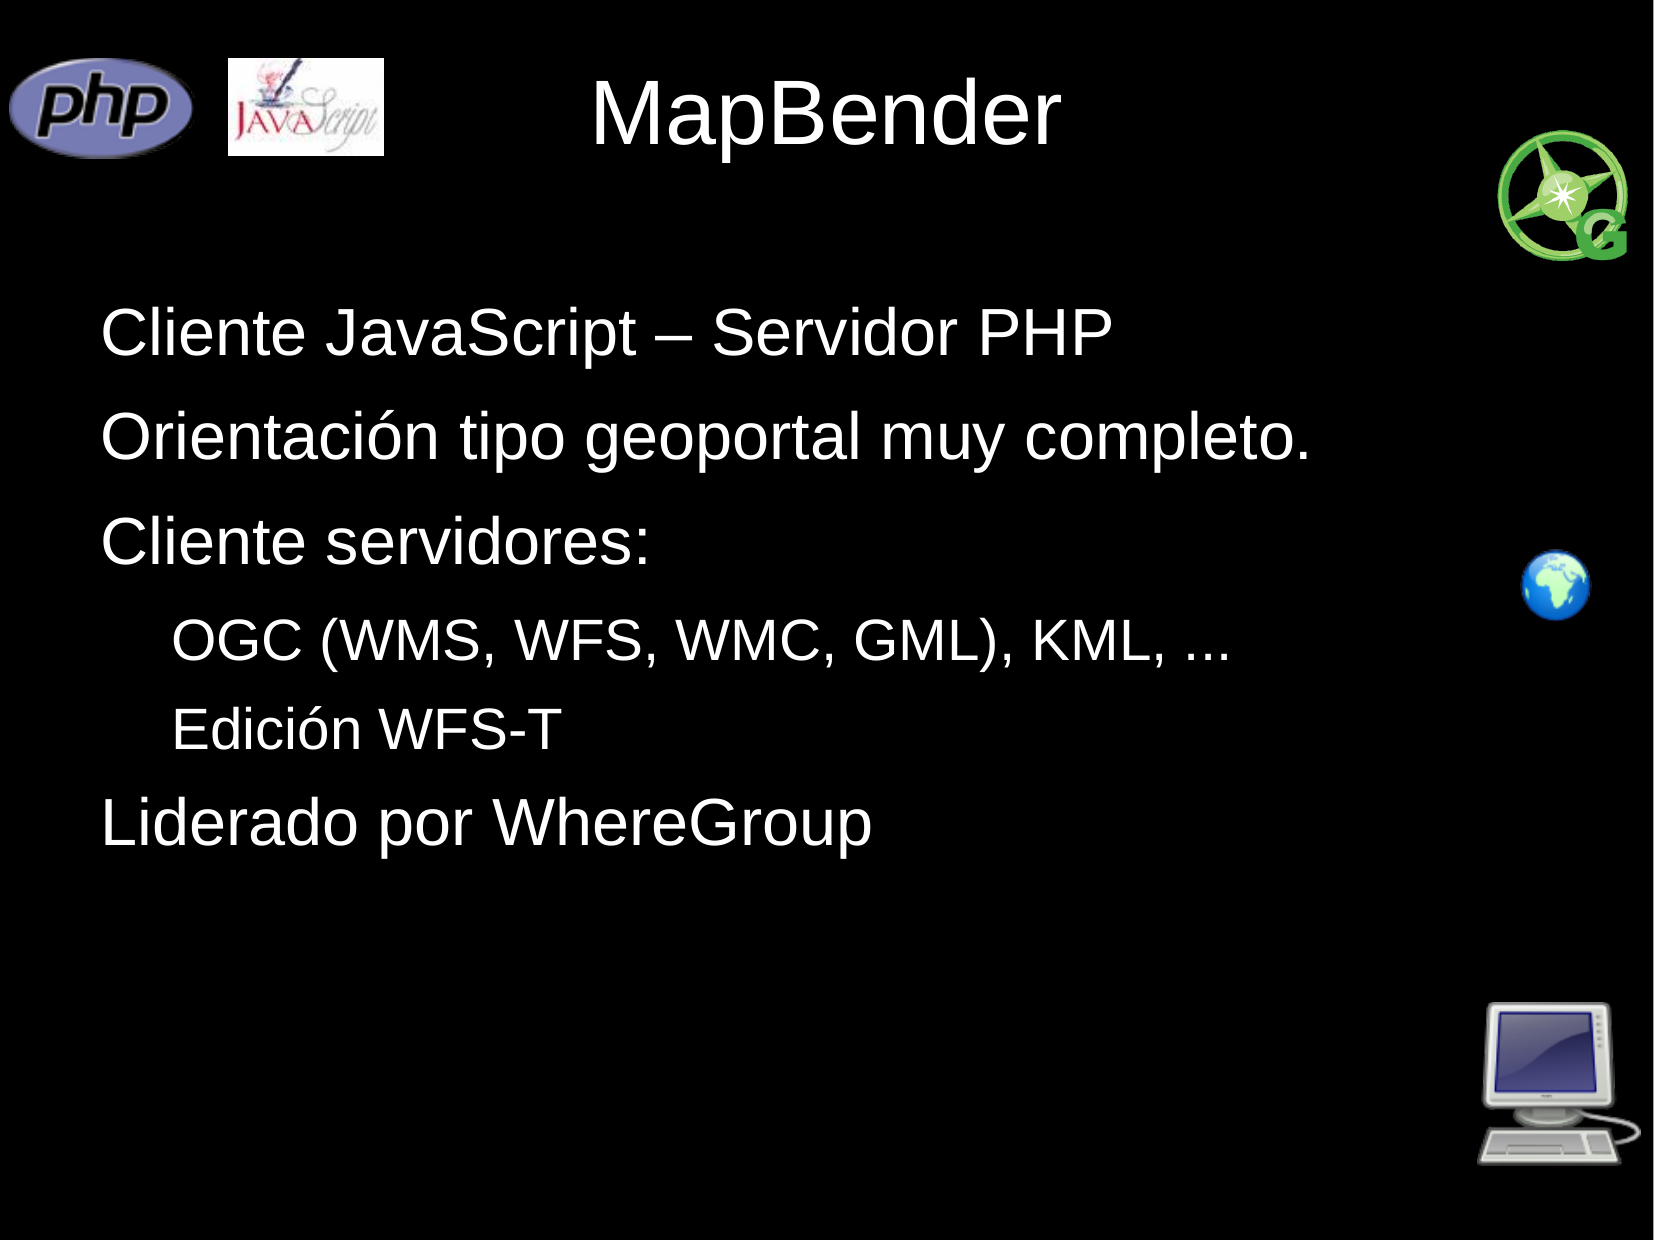

# MapBender
Cliente JavaScript – Servidor PHP
Orientación tipo geoportal muy completo.
Cliente servidores:
OGC (WMS, WFS, WMC, GML), KML, ...
Edición WFS-T
Liderado por WhereGroup